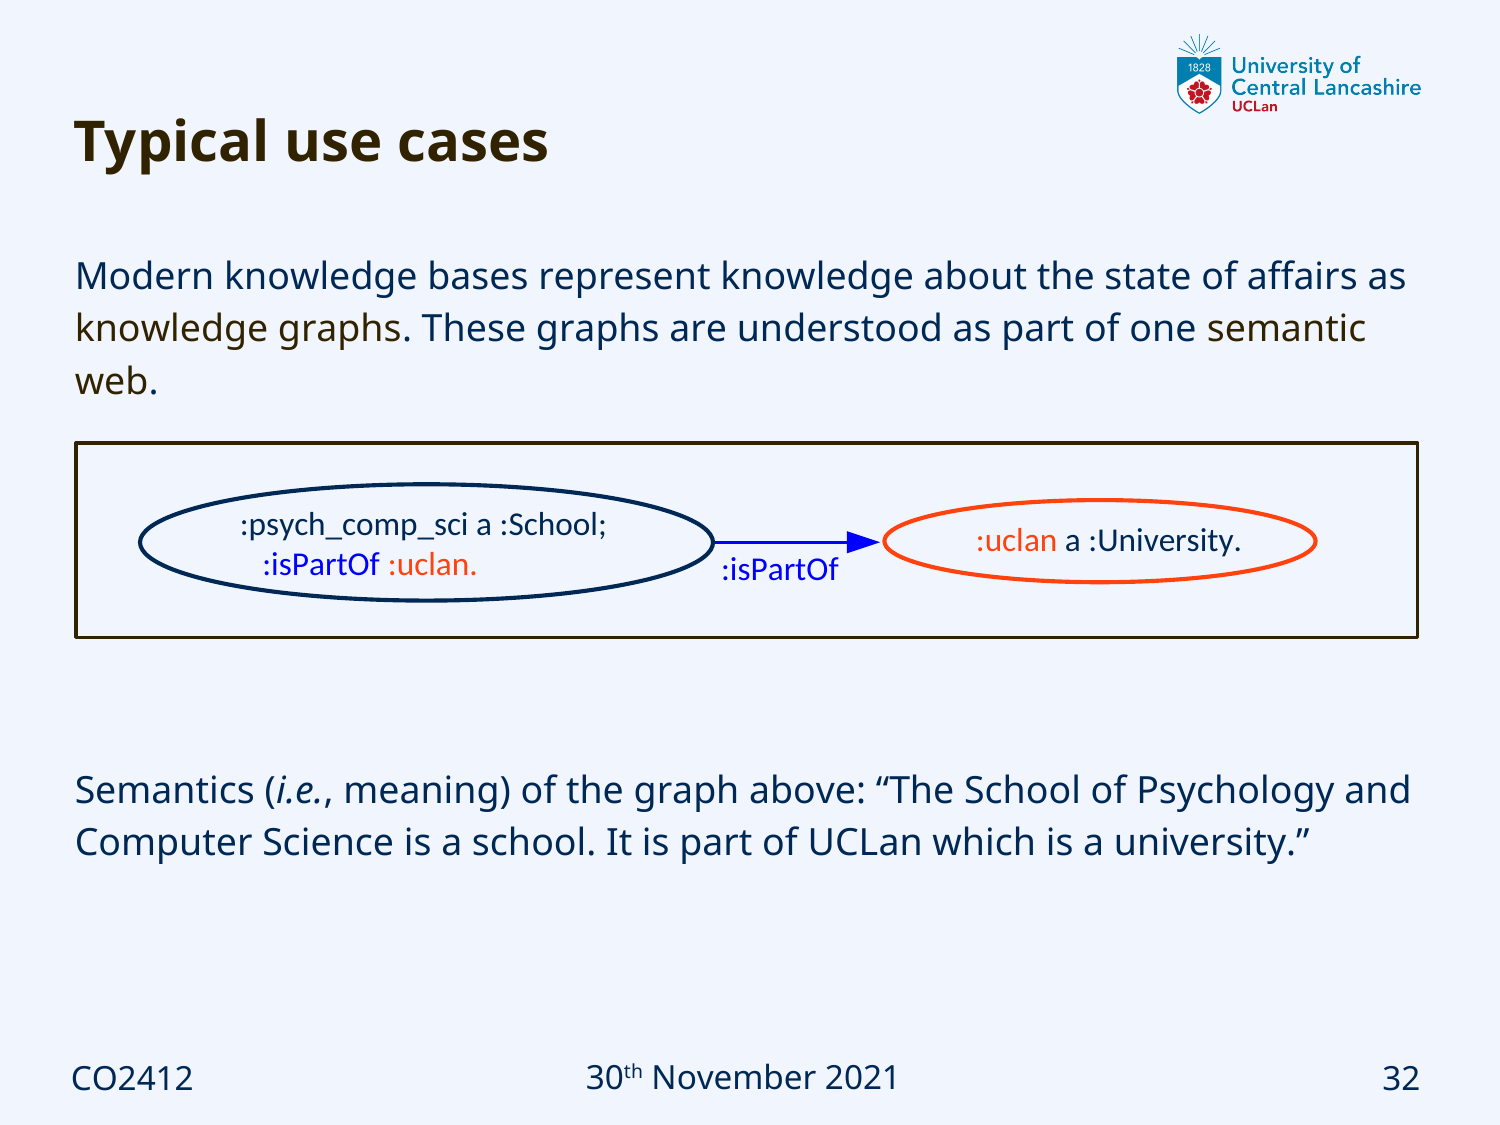

# Typical use cases
Modern knowledge bases represent knowledge about the state of affairs as knowledge graphs. These graphs are understood as part of one semantic web.
:psych_comp_sci a :School;
 :isPartOf :uclan.
:uclan a :University.
:isPartOf
Semantics (i.e., meaning) of the graph above: “The School of Psychology and Computer Science is a school. It is part of UCLan which is a university.”